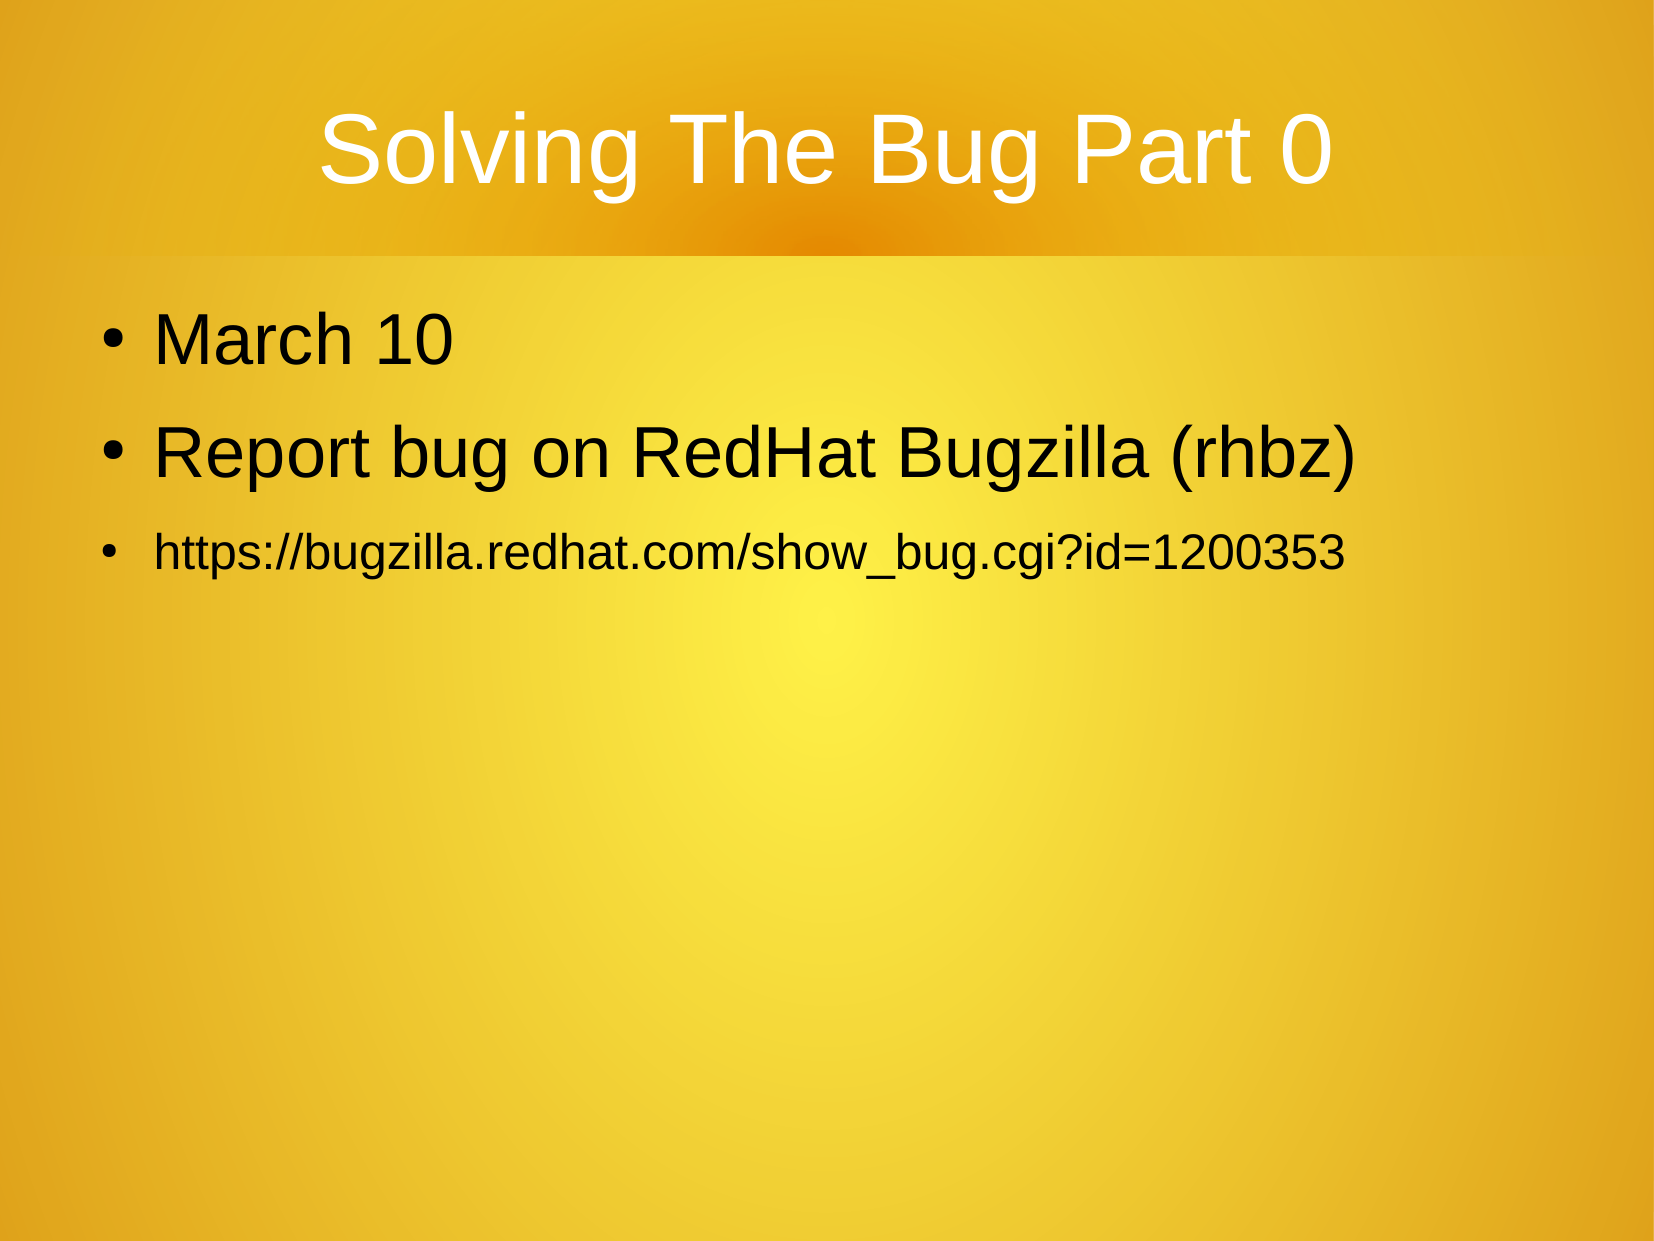

# Solving The Bug Part 0
March 10
Report bug on RedHat Bugzilla (rhbz)
https://bugzilla.redhat.com/show_bug.cgi?id=1200353